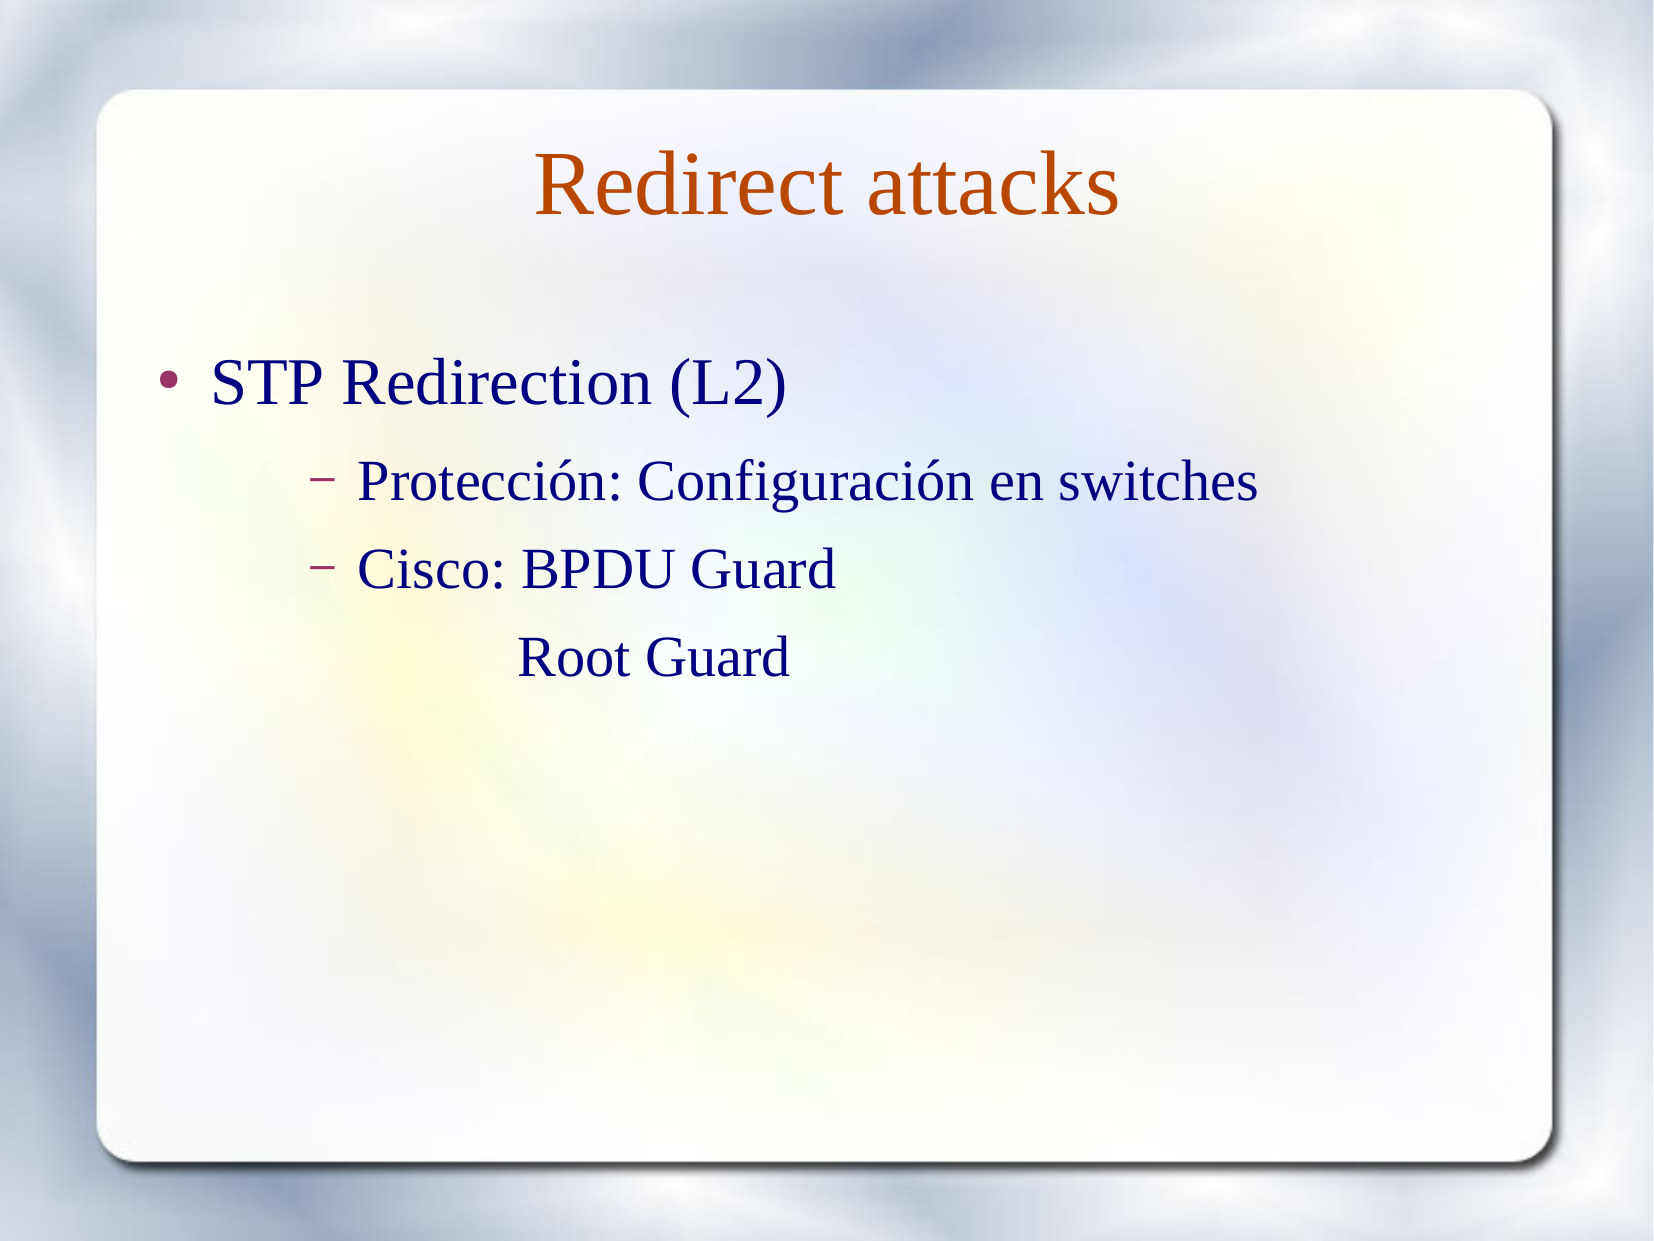

# Redirect attacks
STP Redirection (L2)
Protección: Configuración en switches
Cisco: BPDU Guard
 Root Guard